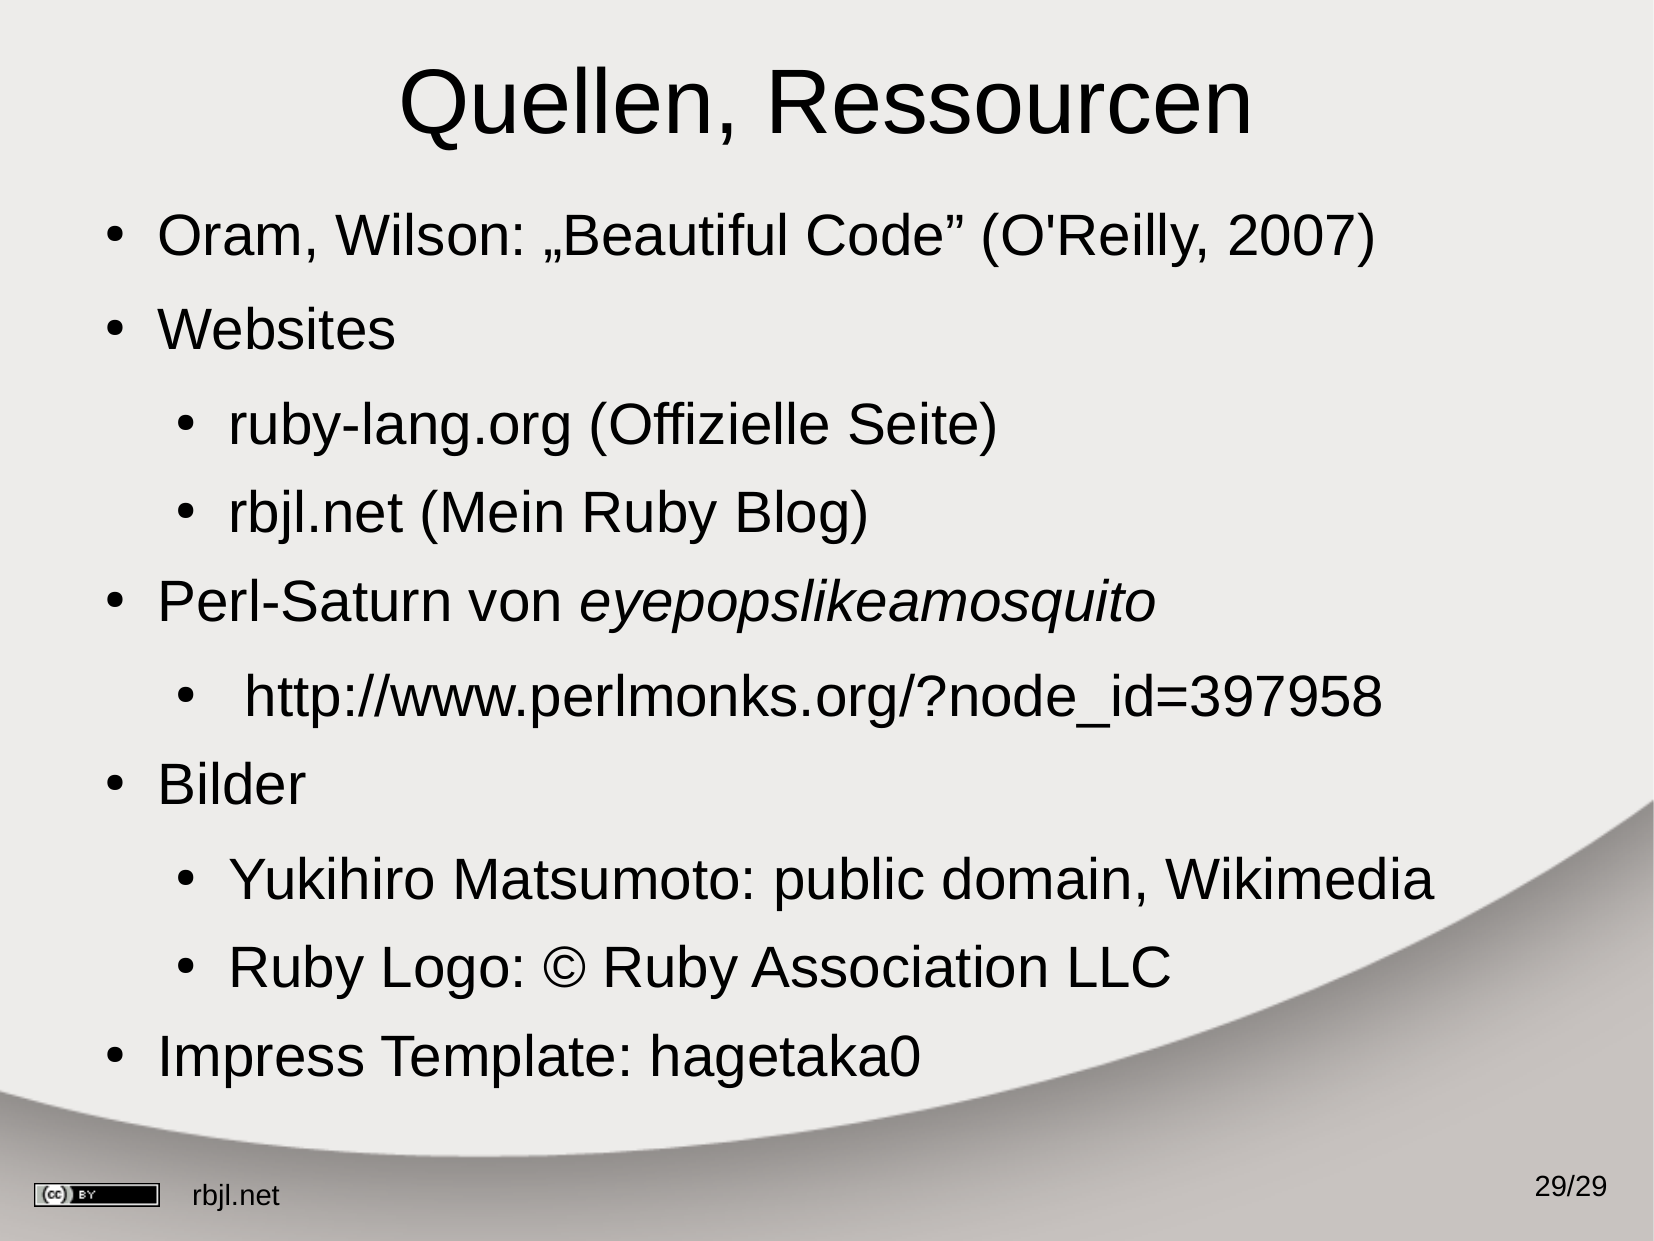

# Quellen, Ressourcen
Oram, Wilson: „Beautiful Code” (O'Reilly, 2007)
Websites
ruby-lang.org (Offizielle Seite)
rbjl.net (Mein Ruby Blog)
Perl-Saturn von eyepopslikeamosquito
 http://www.perlmonks.org/?node_id=397958
Bilder
Yukihiro Matsumoto: public domain, Wikimedia
Ruby Logo: © Ruby Association LLC
Impress Template: hagetaka0
29